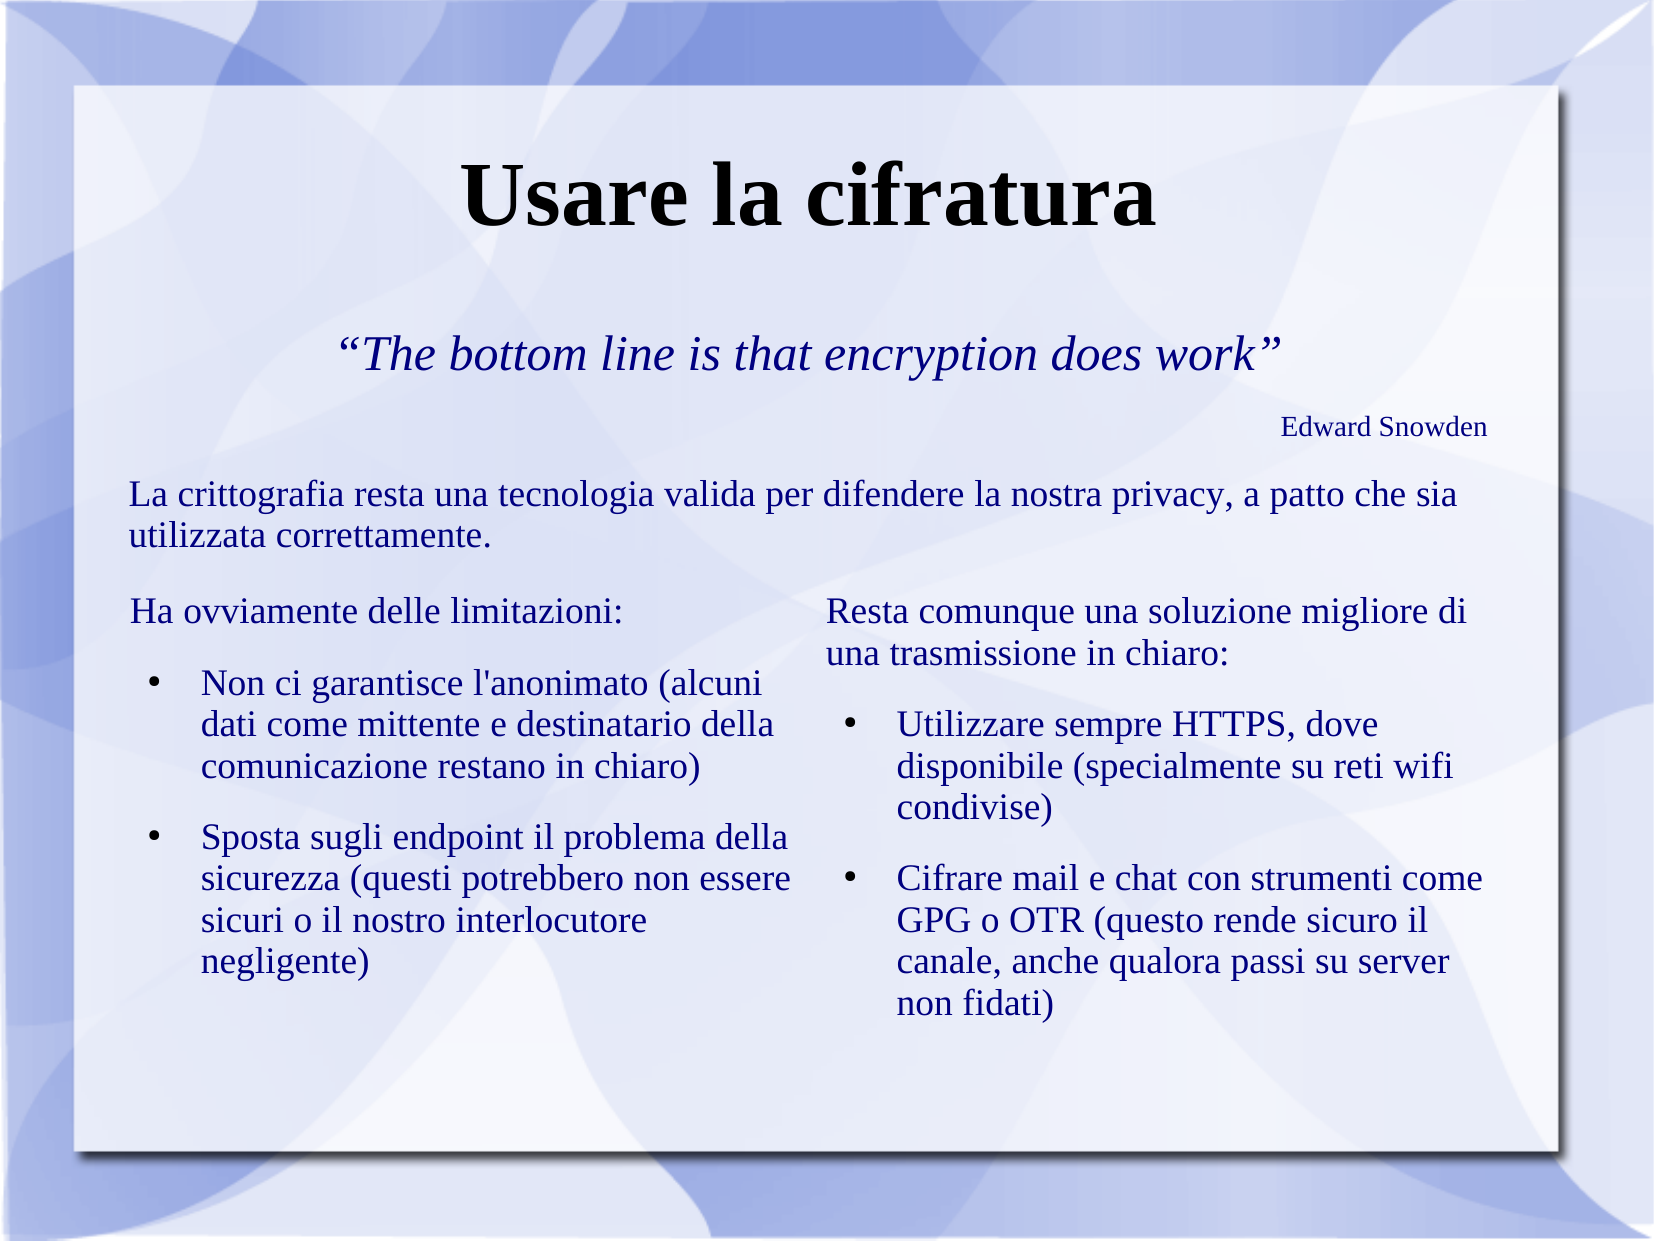

# Usare la cifratura
“The bottom line is that encryption does work”
Edward Snowden
La crittografia resta una tecnologia valida per difendere la nostra privacy, a patto che sia utilizzata correttamente.
Ha ovviamente delle limitazioni:
Non ci garantisce l'anonimato (alcuni dati come mittente e destinatario della comunicazione restano in chiaro)
Sposta sugli endpoint il problema della sicurezza (questi potrebbero non essere sicuri o il nostro interlocutore negligente)
Resta comunque una soluzione migliore di una trasmissione in chiaro:
Utilizzare sempre HTTPS, dove disponibile (specialmente su reti wifi condivise)
Cifrare mail e chat con strumenti come GPG o OTR (questo rende sicuro il canale, anche qualora passi su server non fidati)